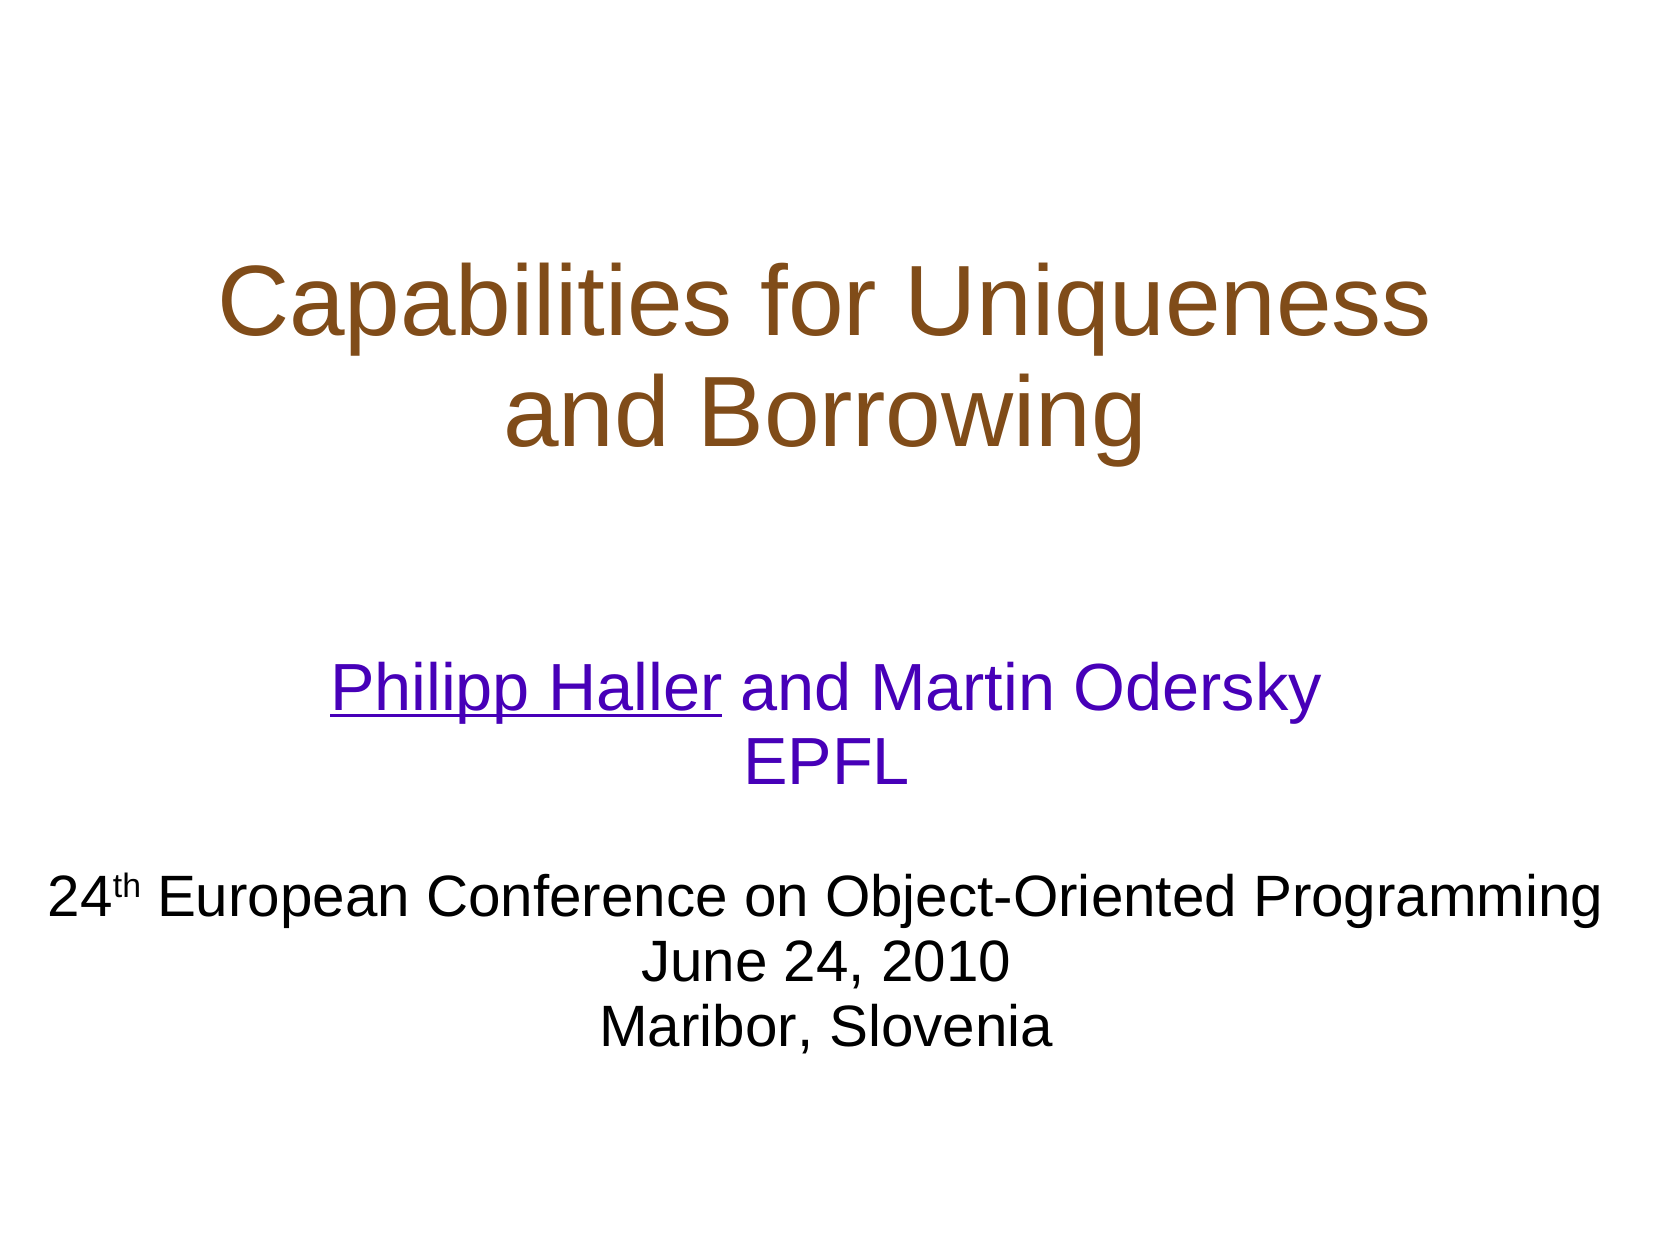

Capabilities for Uniqueness and Borrowing
Philipp Haller and Martin Odersky
EPFL
24th European Conference on Object-Oriented Programming
June 24, 2010
Maribor, Slovenia